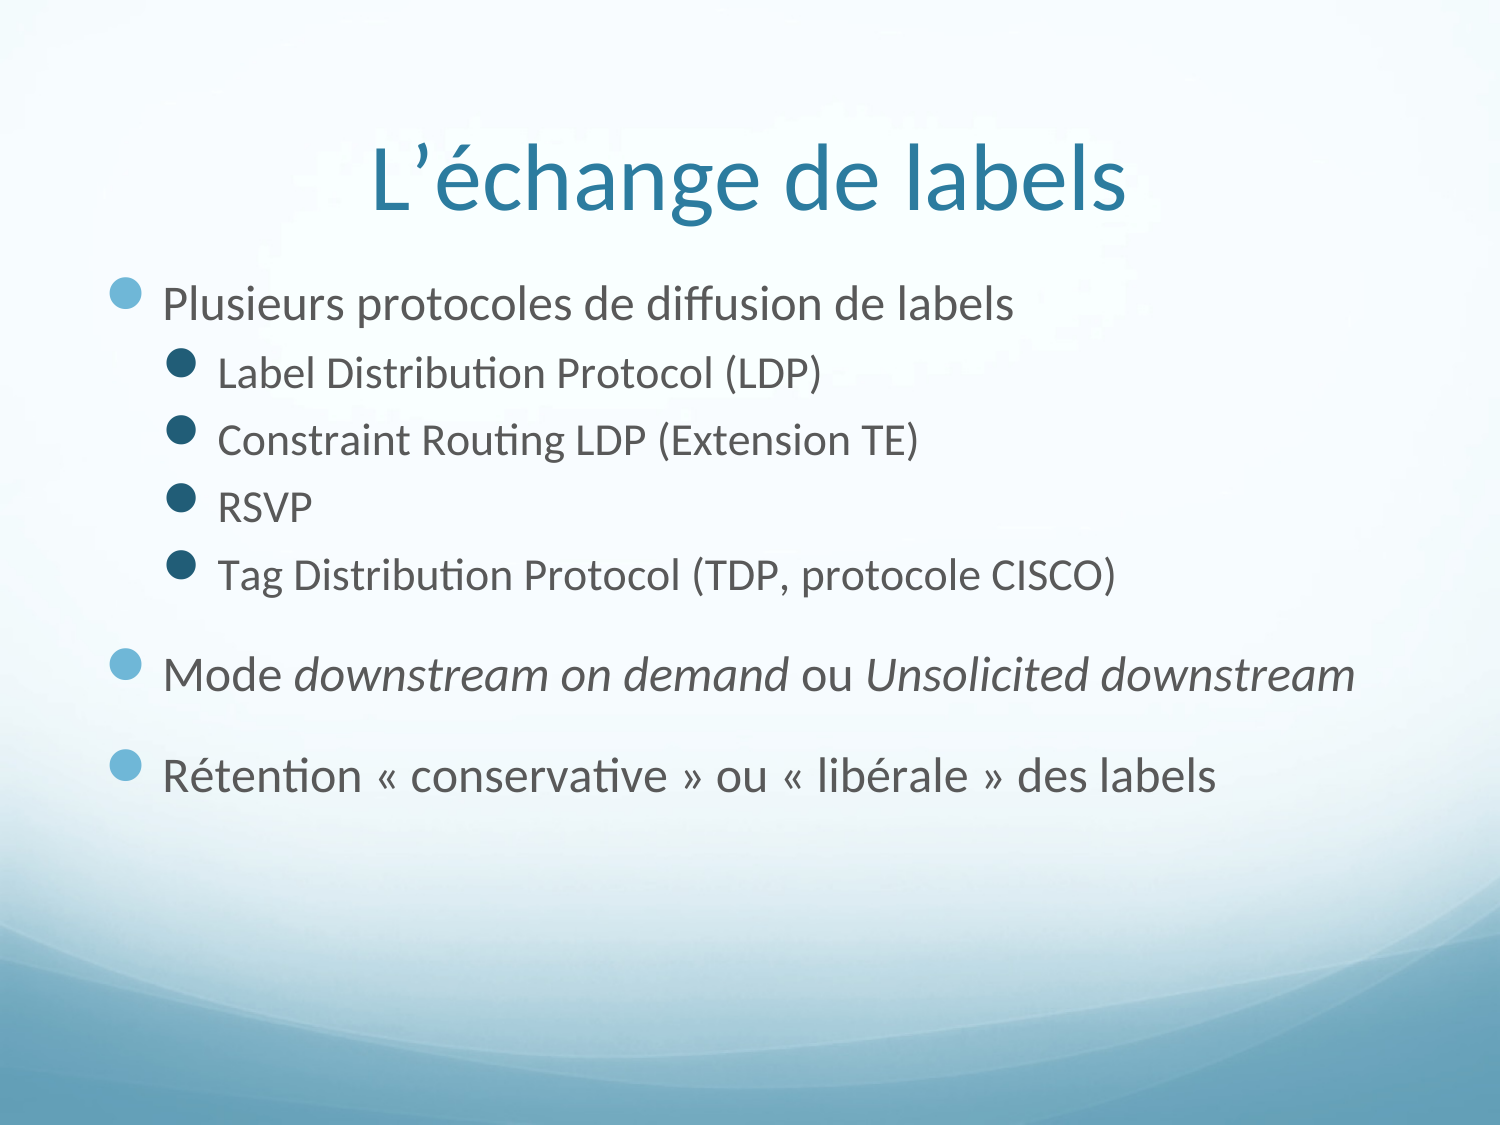

# L’échange de labels
Plusieurs protocoles de diffusion de labels
Label Distribution Protocol (LDP)
Constraint Routing LDP (Extension TE)
RSVP
Tag Distribution Protocol (TDP, protocole CISCO)
Mode downstream on demand ou Unsolicited downstream
Rétention « conservative » ou « libérale » des labels